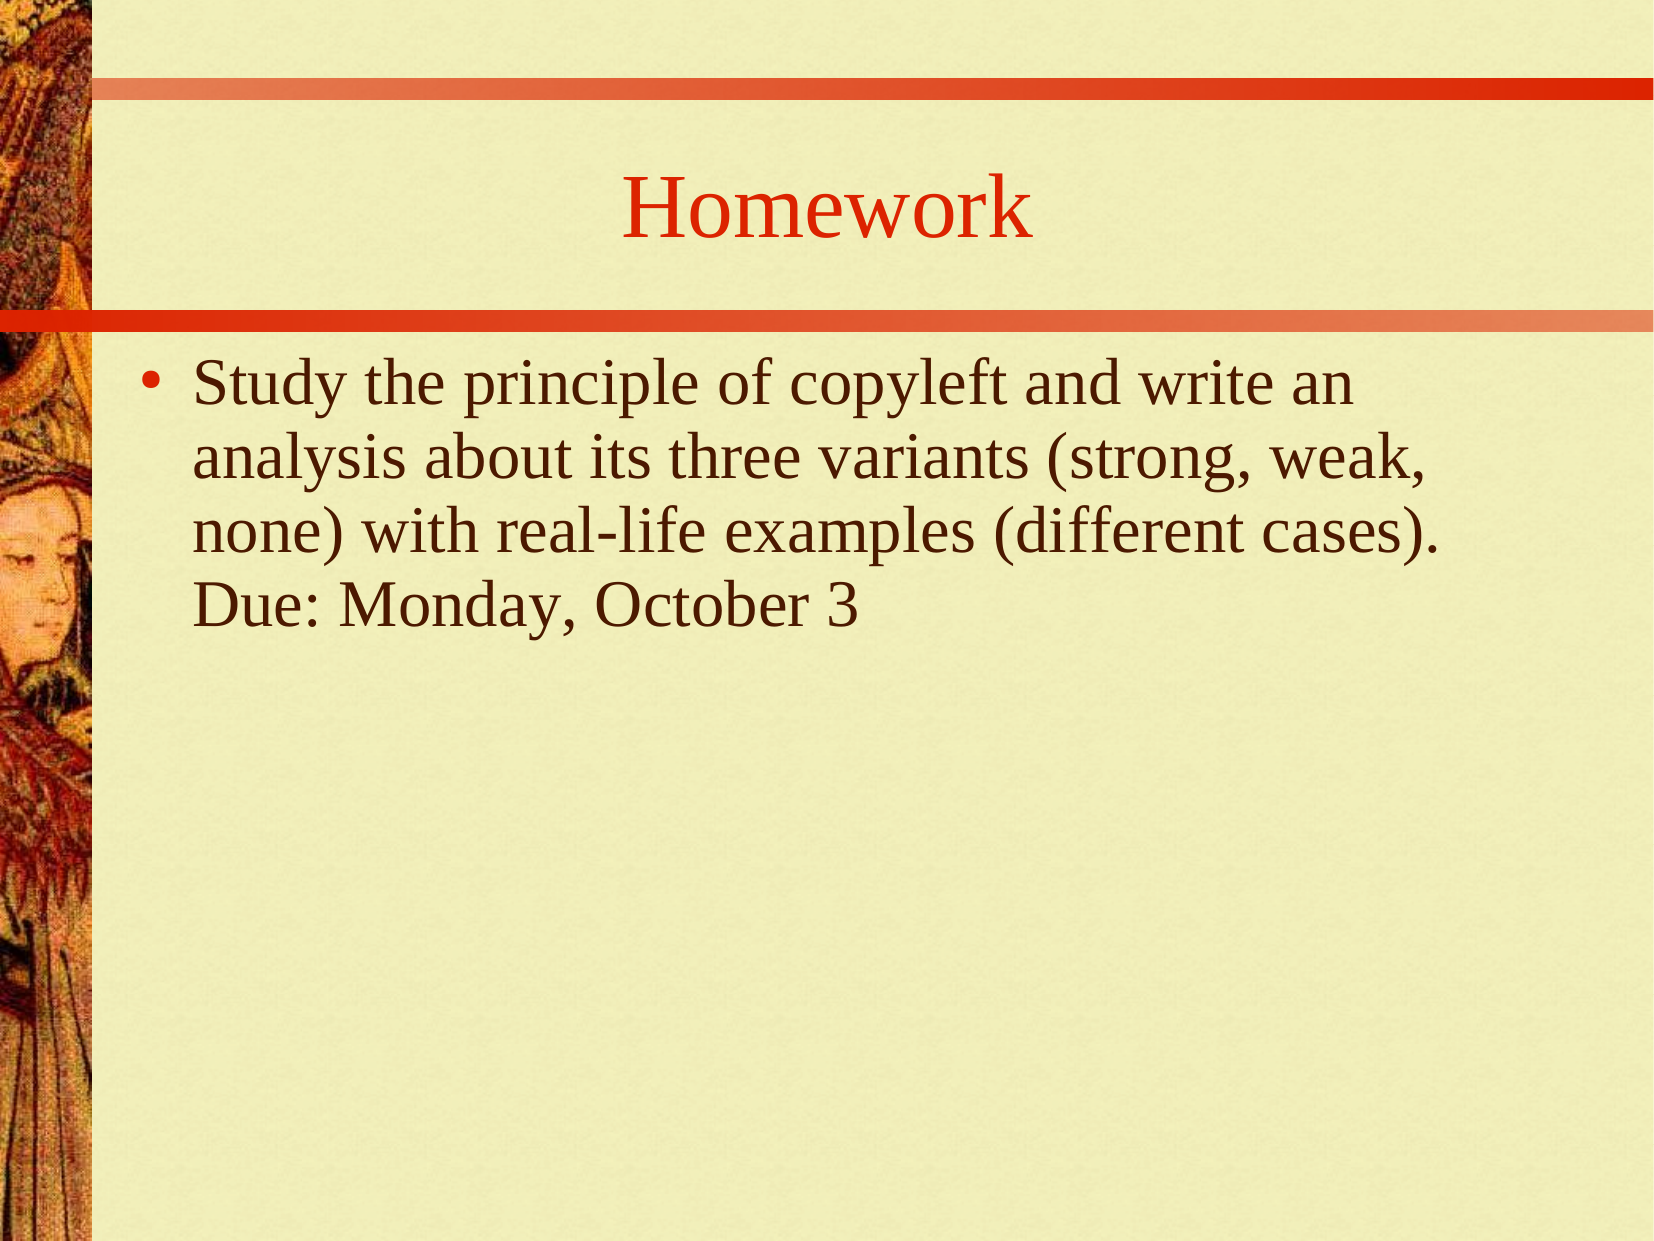

# Homework
Study the principle of copyleft and write an analysis about its three variants (strong, weak, none) with real-life examples (different cases). Due: Monday, October 3